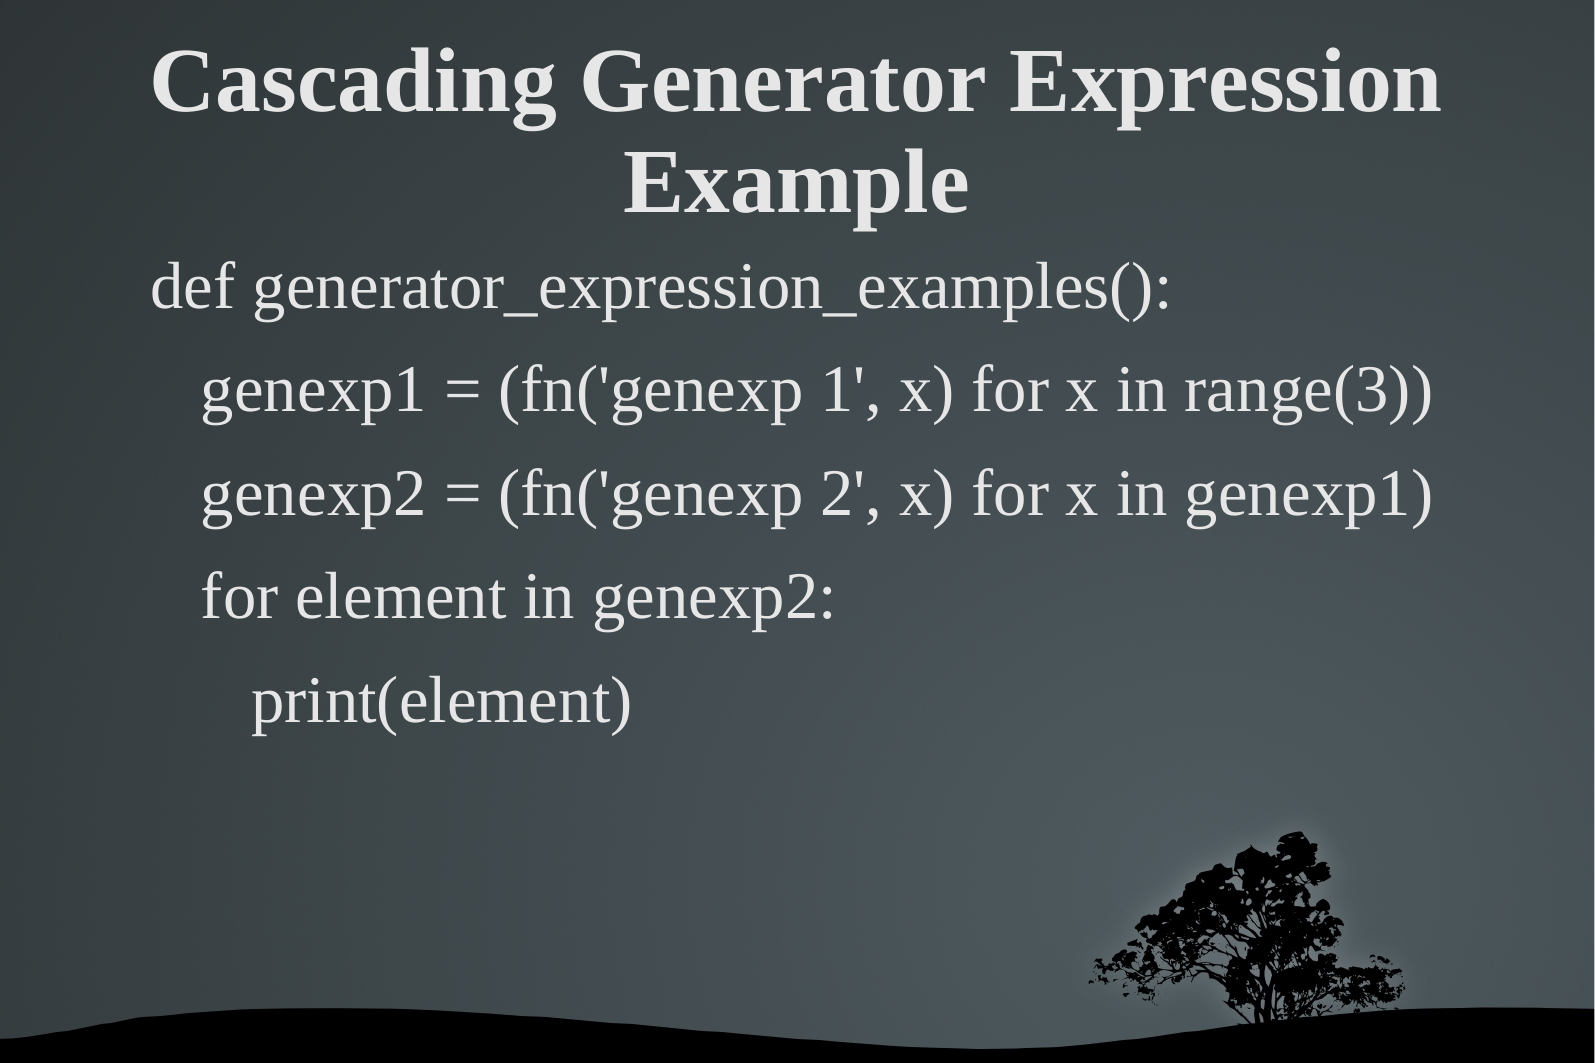

# Cascading Generator Expression Example
def generator_expression_examples():
 genexp1 = (fn('genexp 1', x) for x in range(3))
 genexp2 = (fn('genexp 2', x) for x in genexp1)
 for element in genexp2:
 print(element)